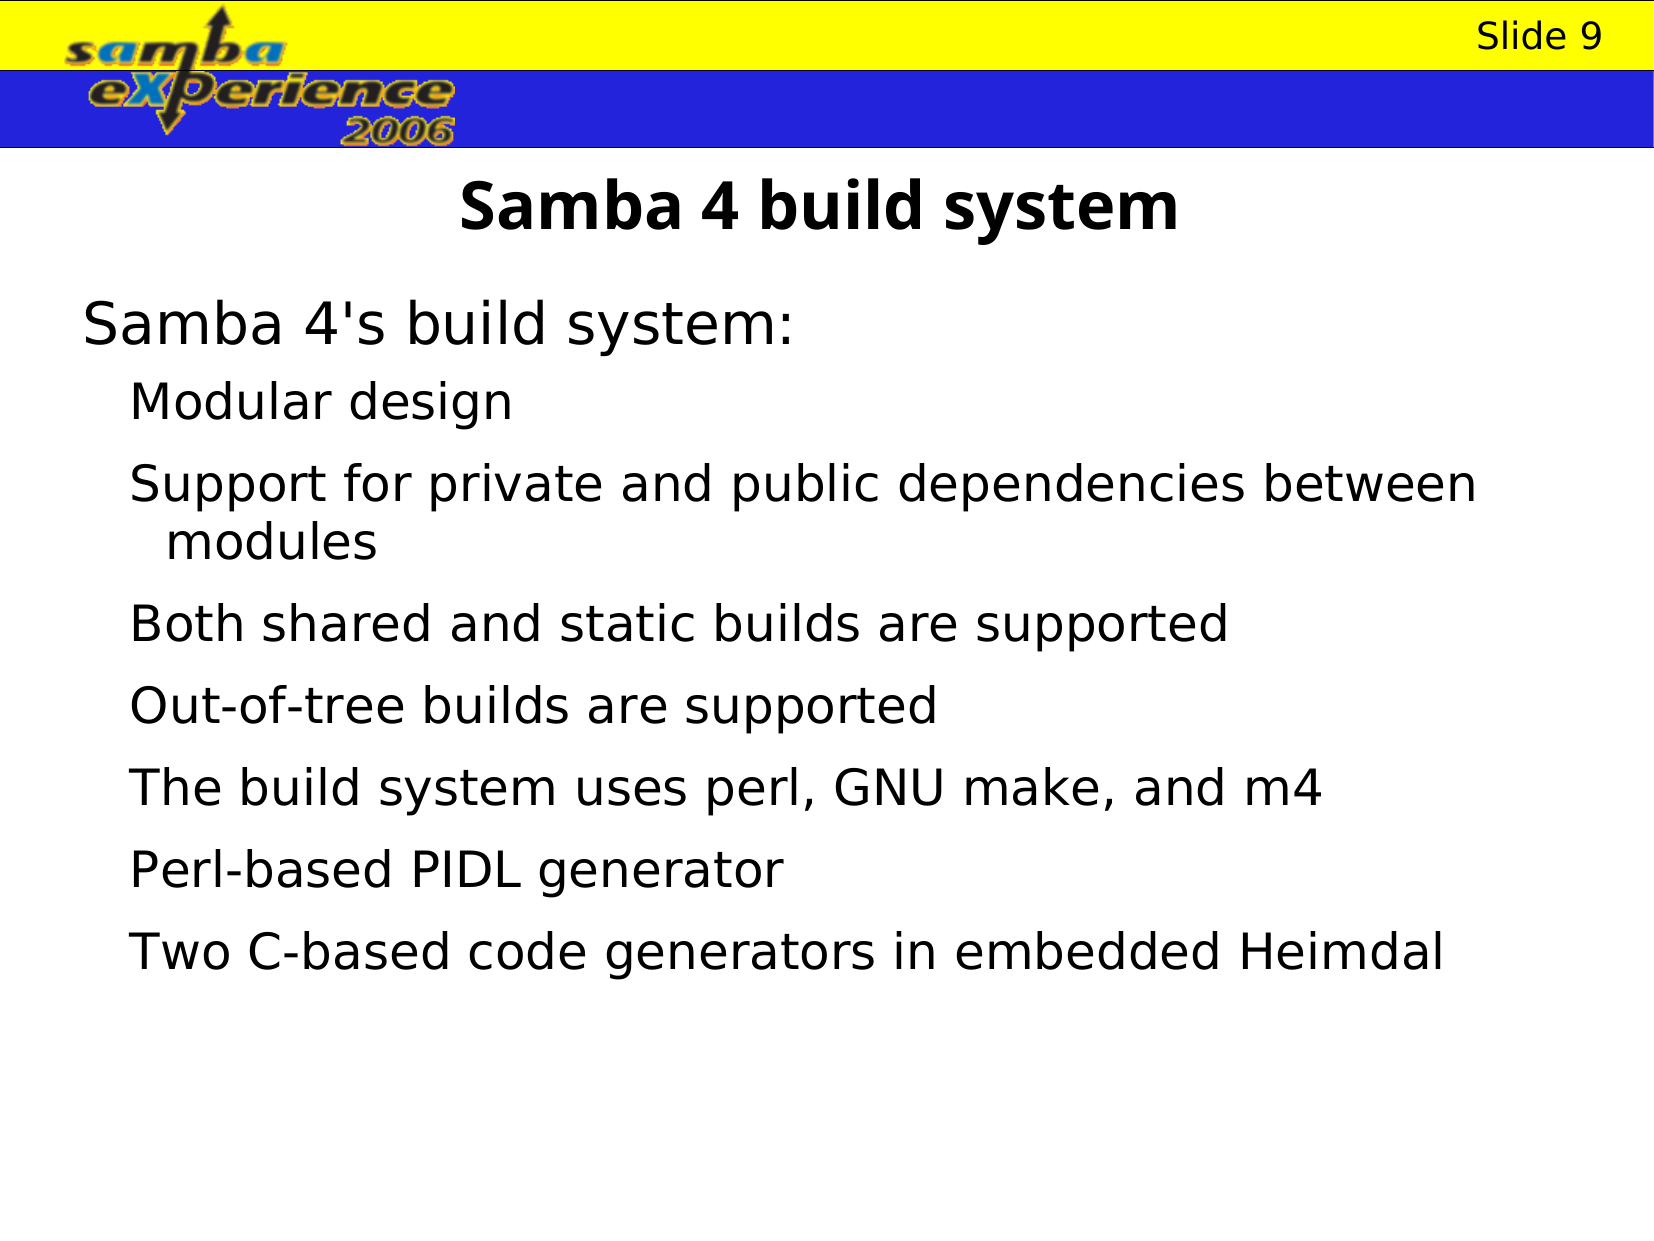

# Samba 4 build system
Samba 4's build system:
Modular design
Support for private and public dependencies between modules
Both shared and static builds are supported
Out-of-tree builds are supported
The build system uses perl, GNU make, and m4
Perl-based PIDL generator
Two C-based code generators in embedded Heimdal